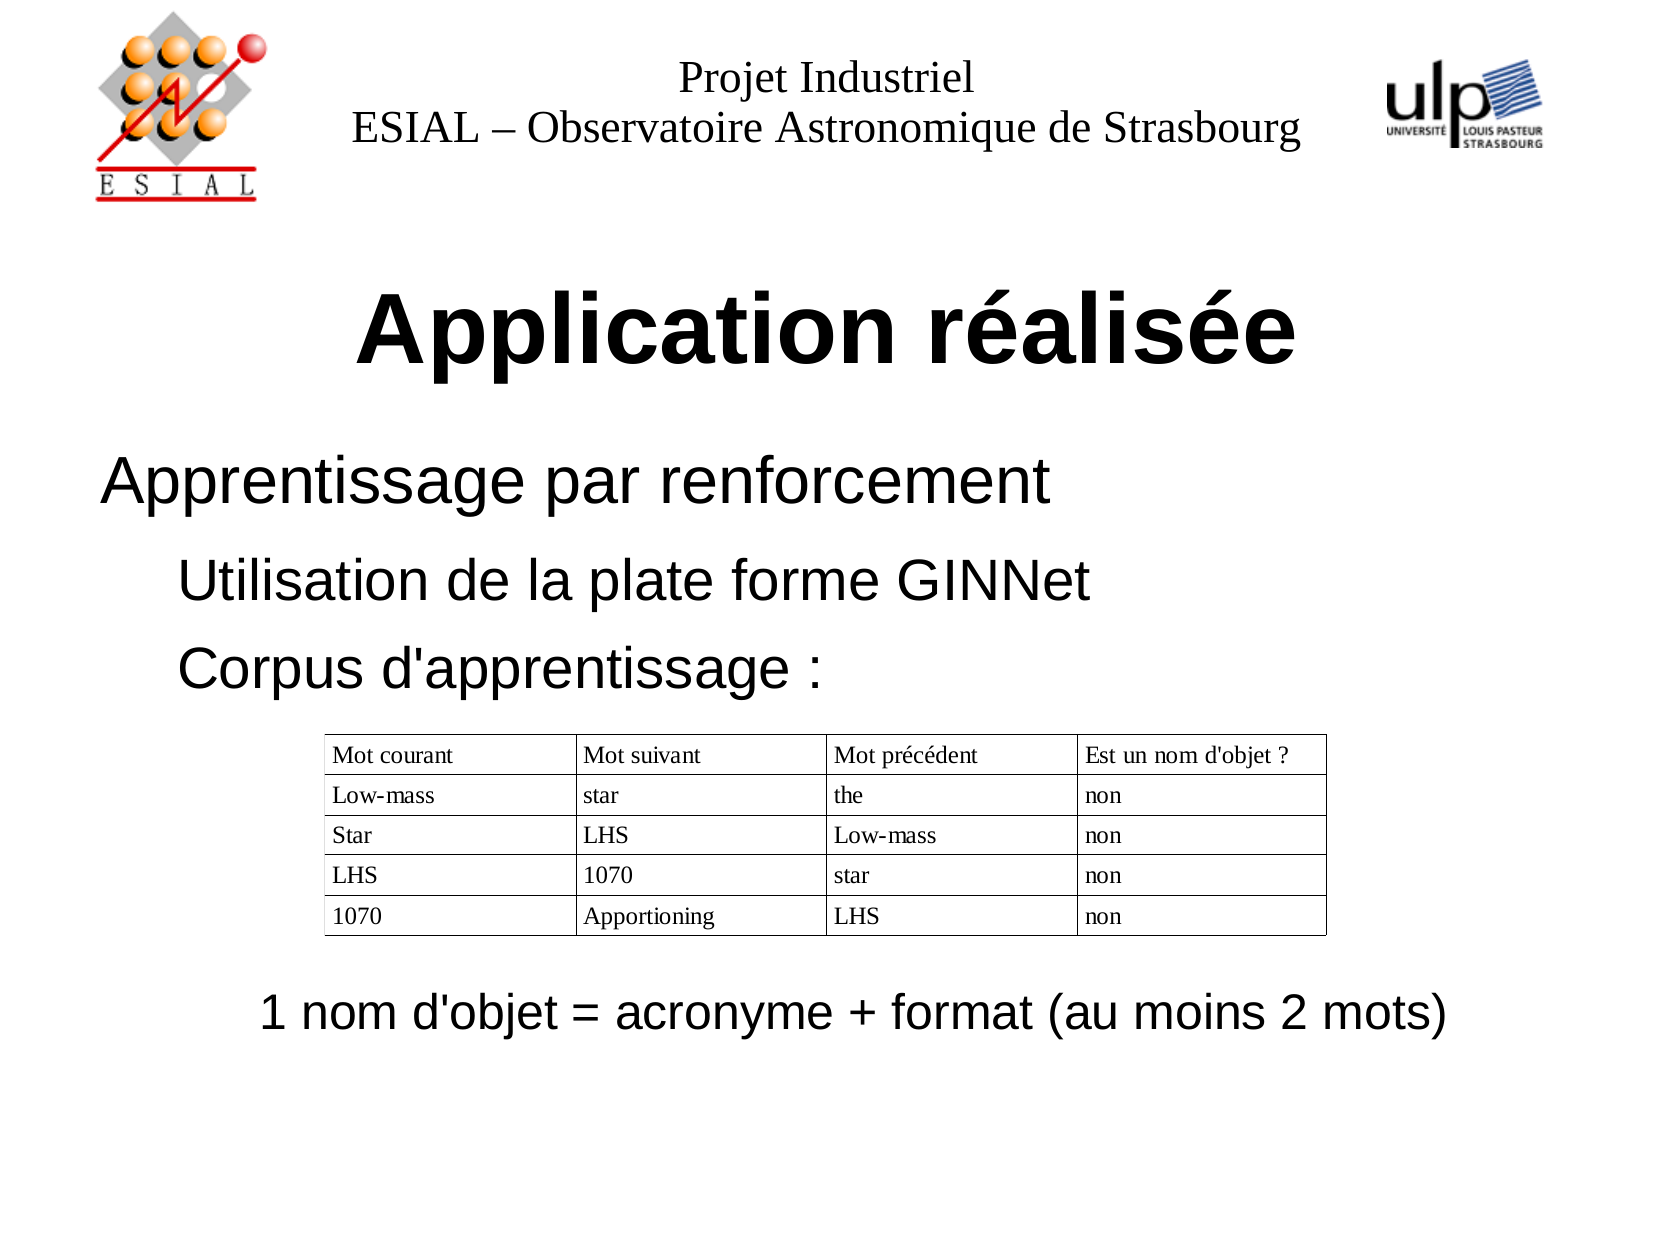

# Projet Industriel ESIAL – Observatoire Astronomique de Strasbourg
Application réalisée
Apprentissage par renforcement
Utilisation de la plate forme GINNet
Corpus d'apprentissage :
1 nom d'objet = acronyme + format (au moins 2 mots)